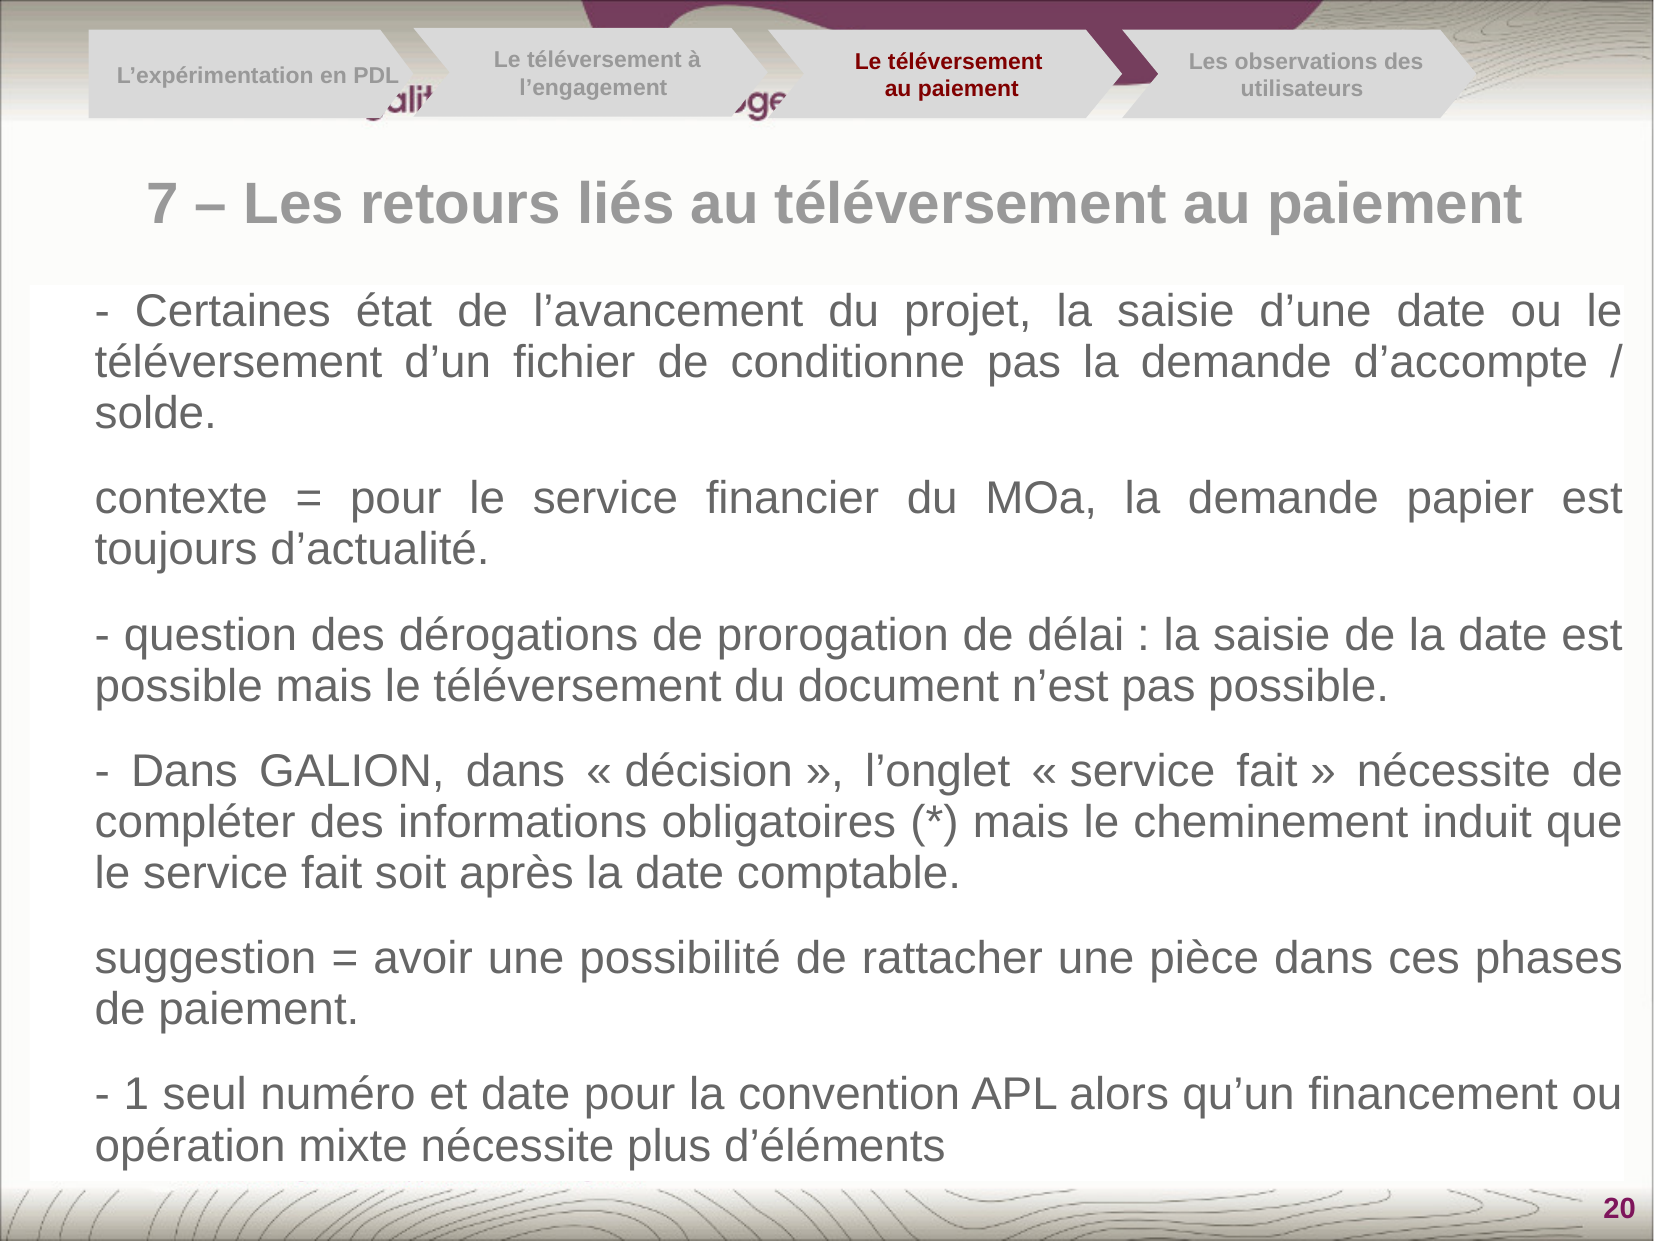

Le téléversement à l’engagement
L’expérimentation en PDL
Le téléversement
au paiement
Les observations des utilisateurs
# 7 – Les retours liés au téléversement au paiement
- Certaines état de l’avancement du projet, la saisie d’une date ou le téléversement d’un fichier de conditionne pas la demande d’accompte / solde.
contexte = pour le service financier du MOa, la demande papier est toujours d’actualité.
- question des dérogations de prorogation de délai : la saisie de la date est possible mais le téléversement du document n’est pas possible.
- Dans GALION, dans « décision », l’onglet « service fait » nécessite de compléter des informations obligatoires (*) mais le cheminement induit que le service fait soit après la date comptable.
suggestion = avoir une possibilité de rattacher une pièce dans ces phases de paiement.
- 1 seul numéro et date pour la convention APL alors qu’un financement ou opération mixte nécessite plus d’éléments
DREAL Bretagne : Le logement locatif social - Données SISAL année 2013